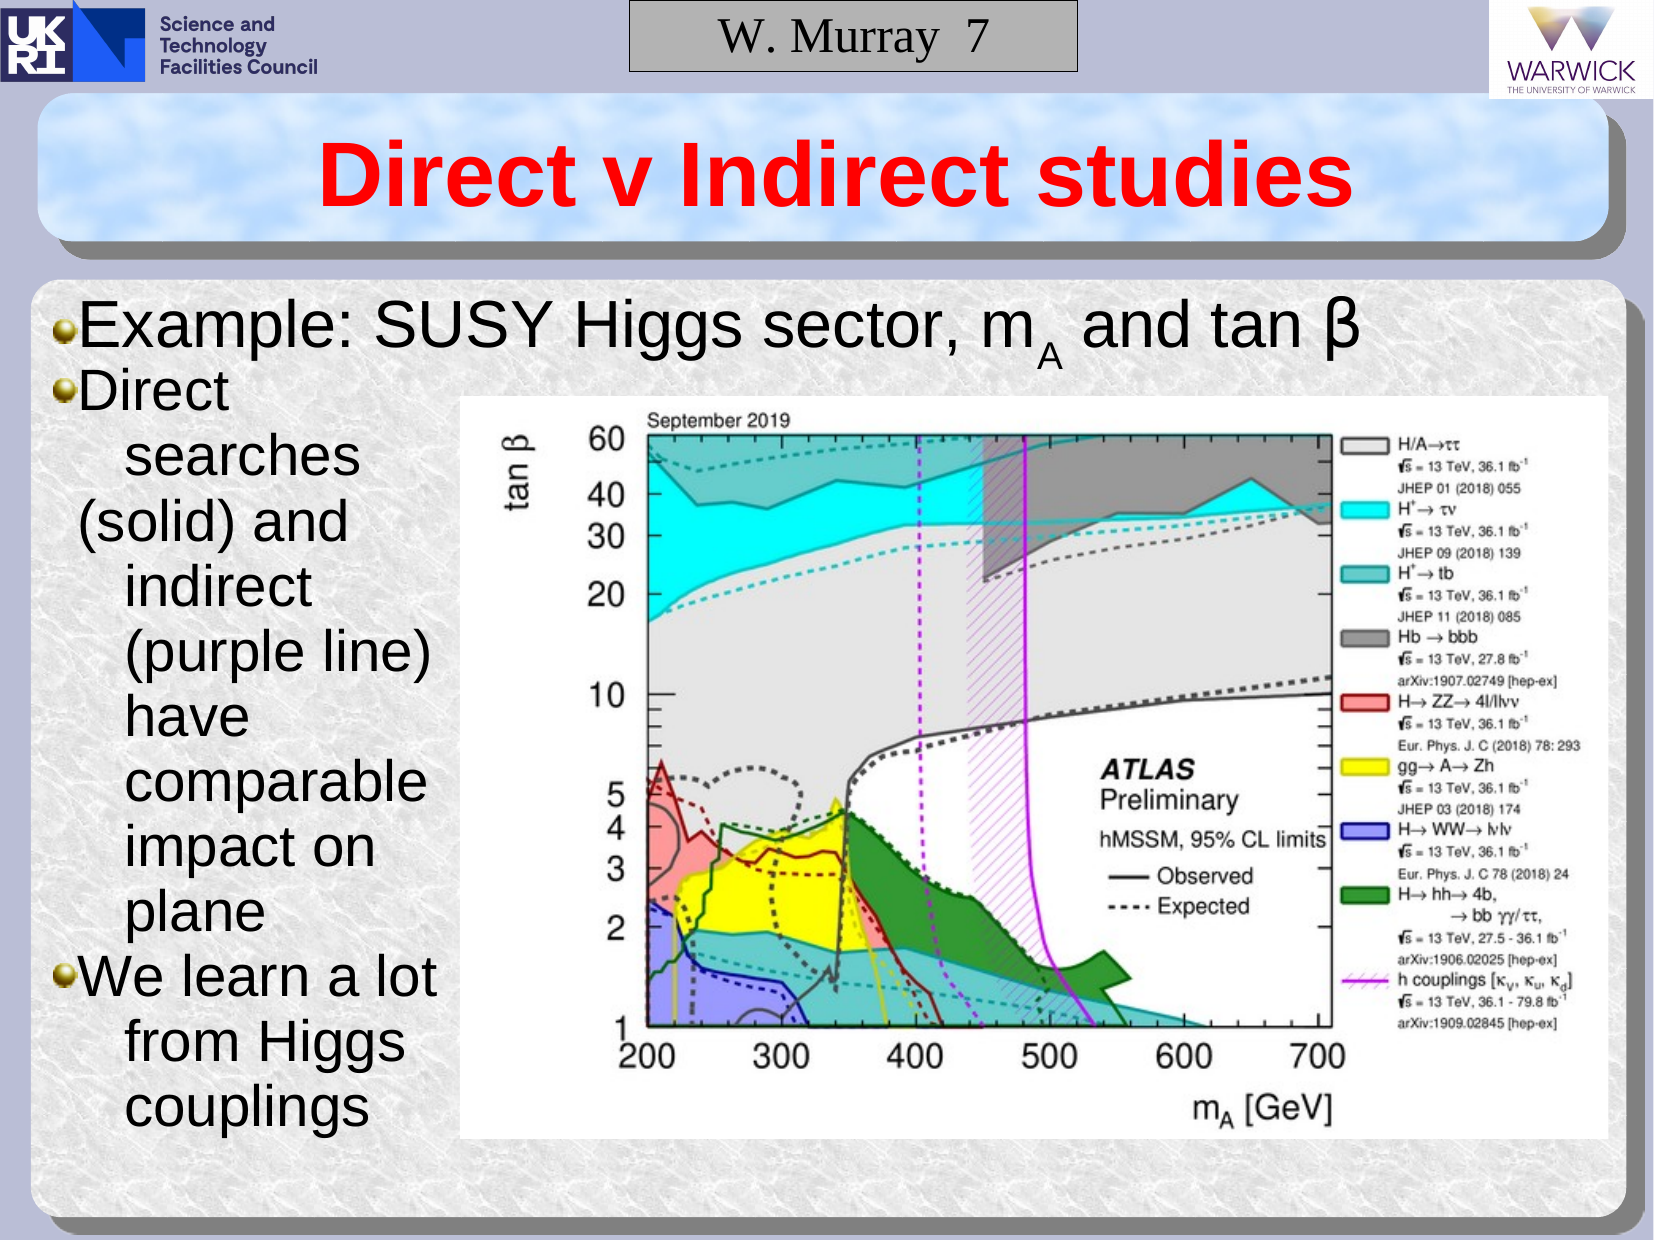

# Direct v Indirect studies
Example: SUSY Higgs sector, mA and tan β
Direct searches
(solid) and indirect (purple line) have comparable impact on plane
We learn a lot from Higgs couplings